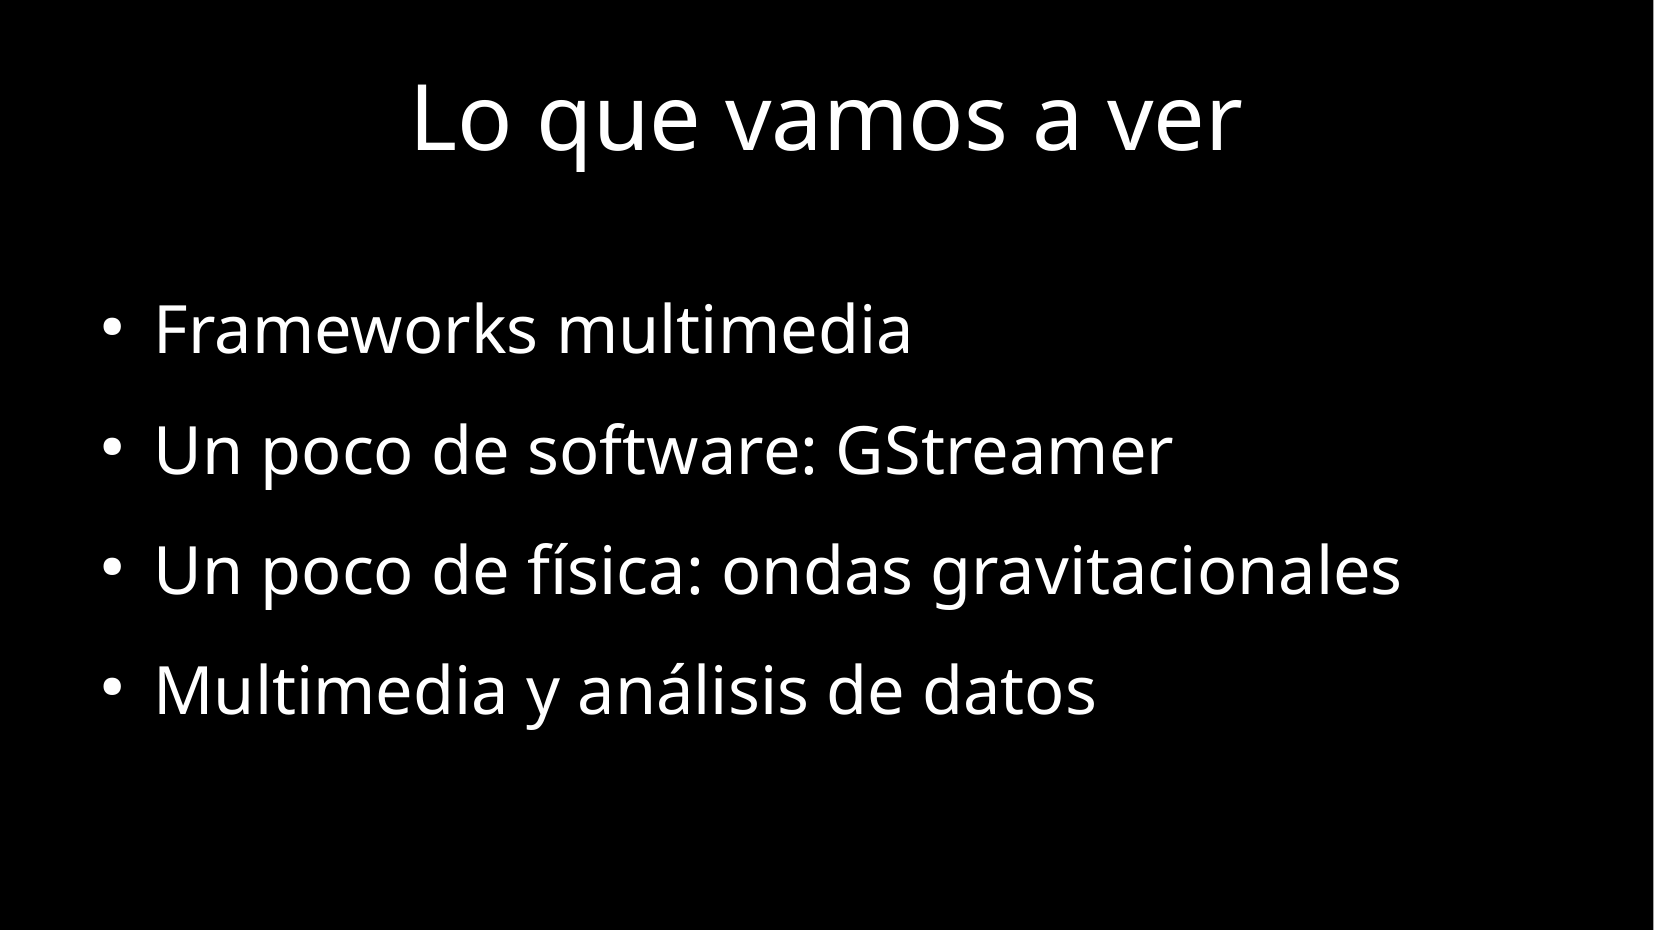

# Lo que vamos a ver
Frameworks multimedia
Un poco de software: GStreamer
Un poco de física: ondas gravitacionales
Multimedia y análisis de datos